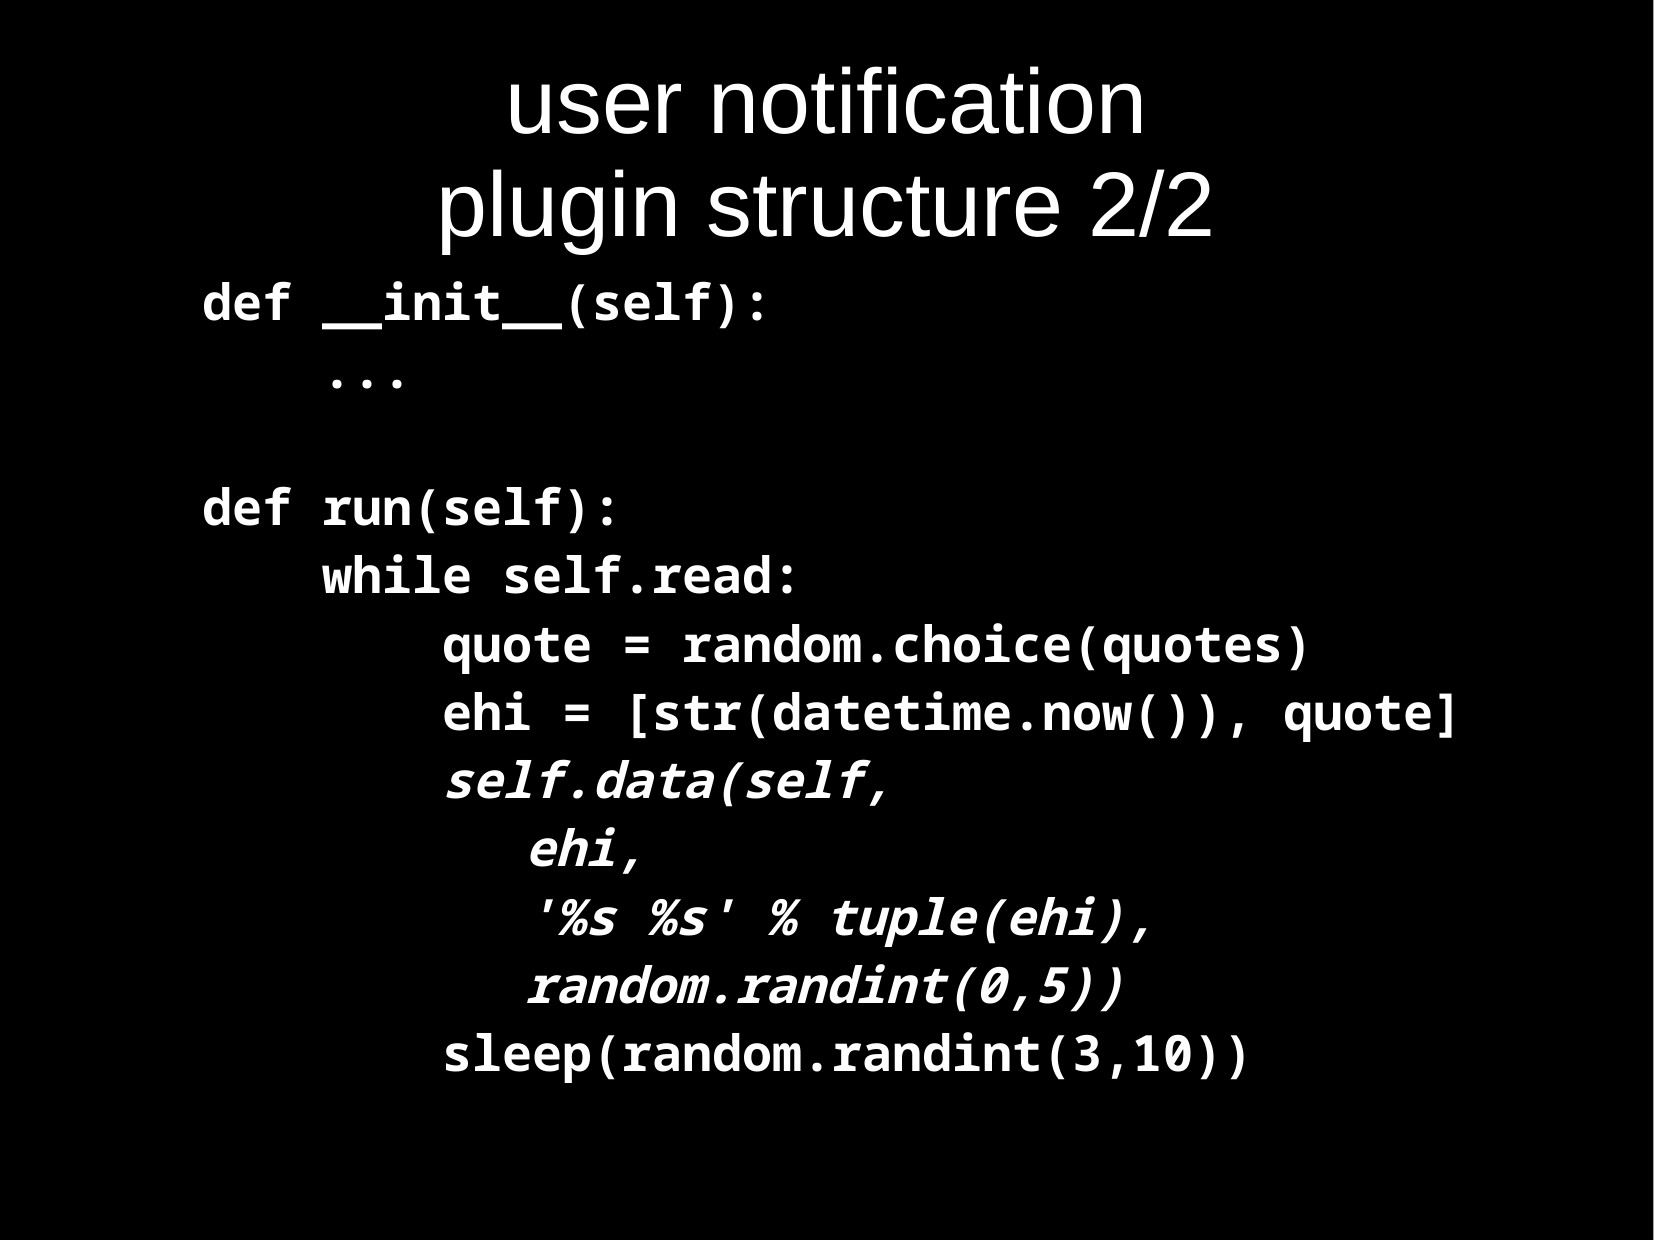

# user notification plugin structure 2/2
 def __init__(self):
 ...
 def run(self):
 while self.read:
 quote = random.choice(quotes)
 ehi = [str(datetime.now()), quote]
 self.data(self,
						ehi,
						'%s %s' % tuple(ehi),
						random.randint(0,5))
 sleep(random.randint(3,10))